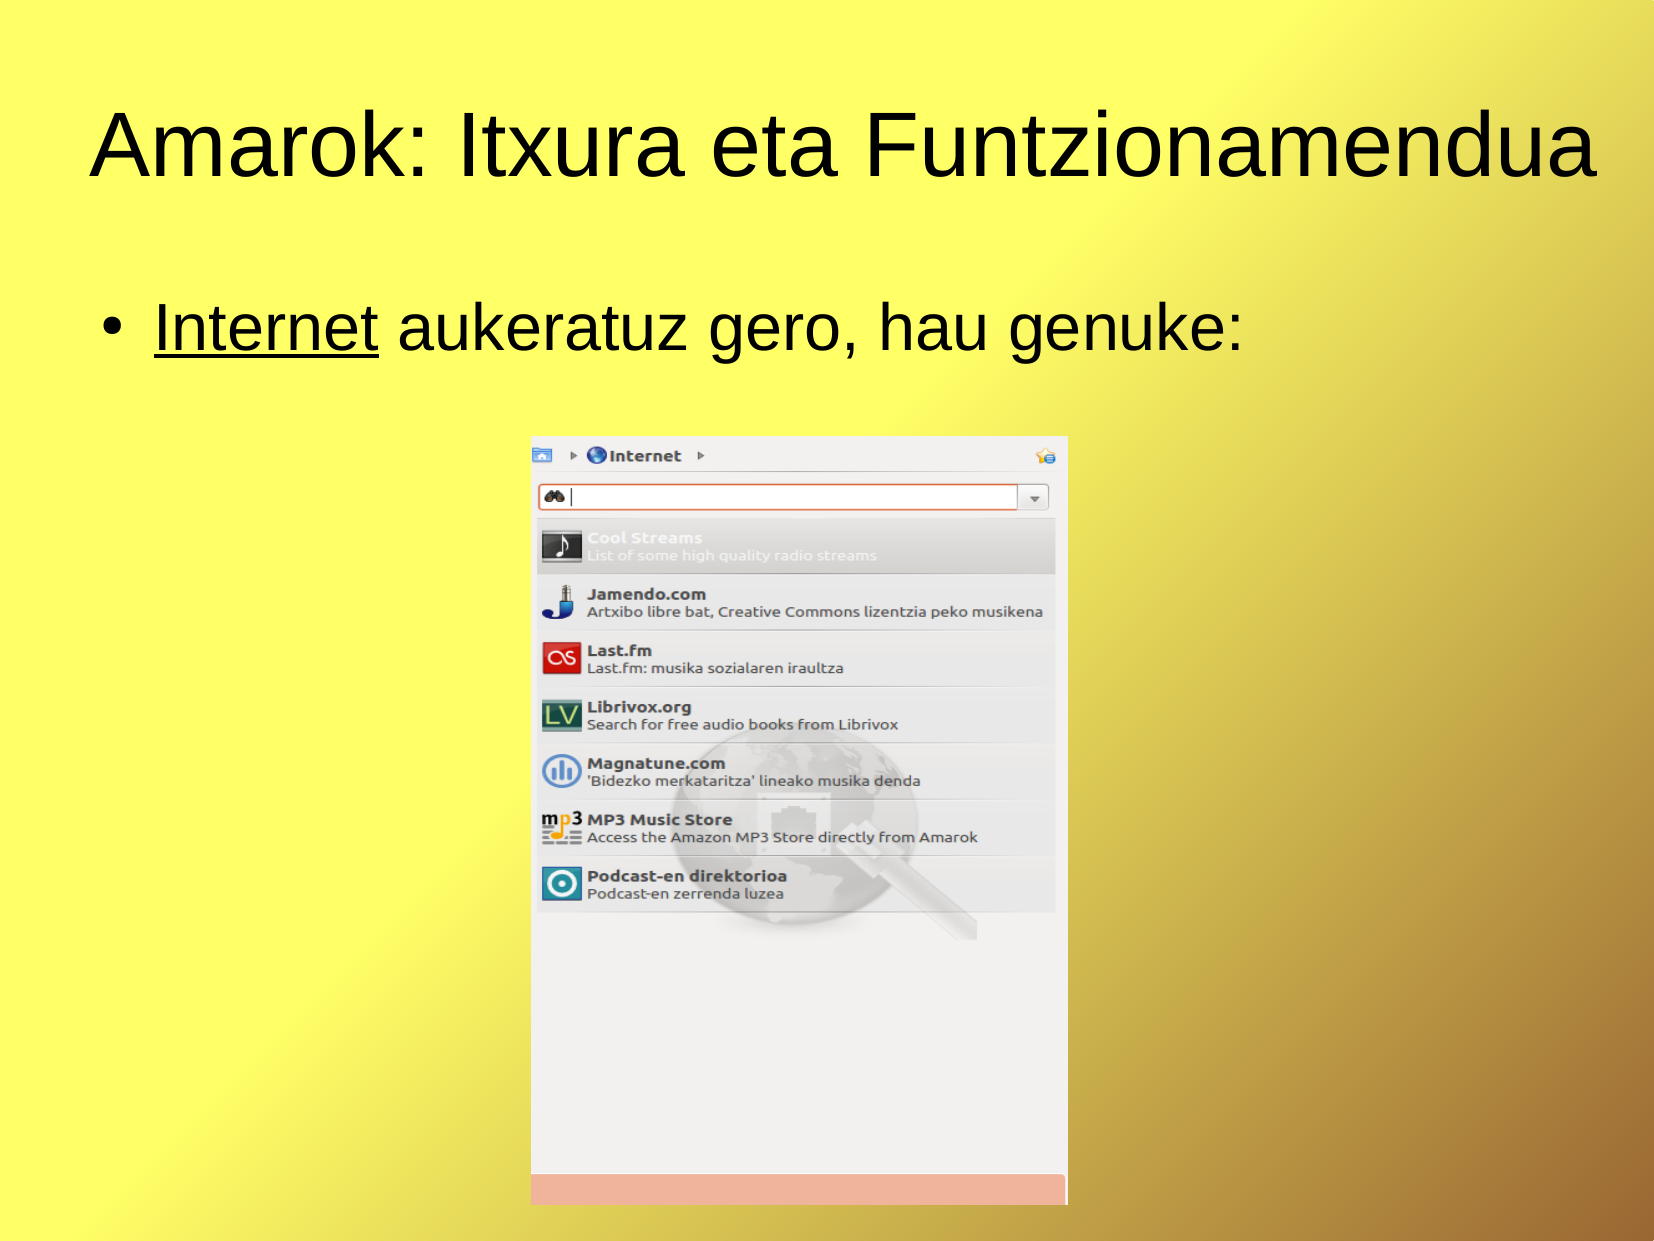

# Amarok: Itxura eta Funtzionamendua
Internet aukeratuz gero, hau genuke: